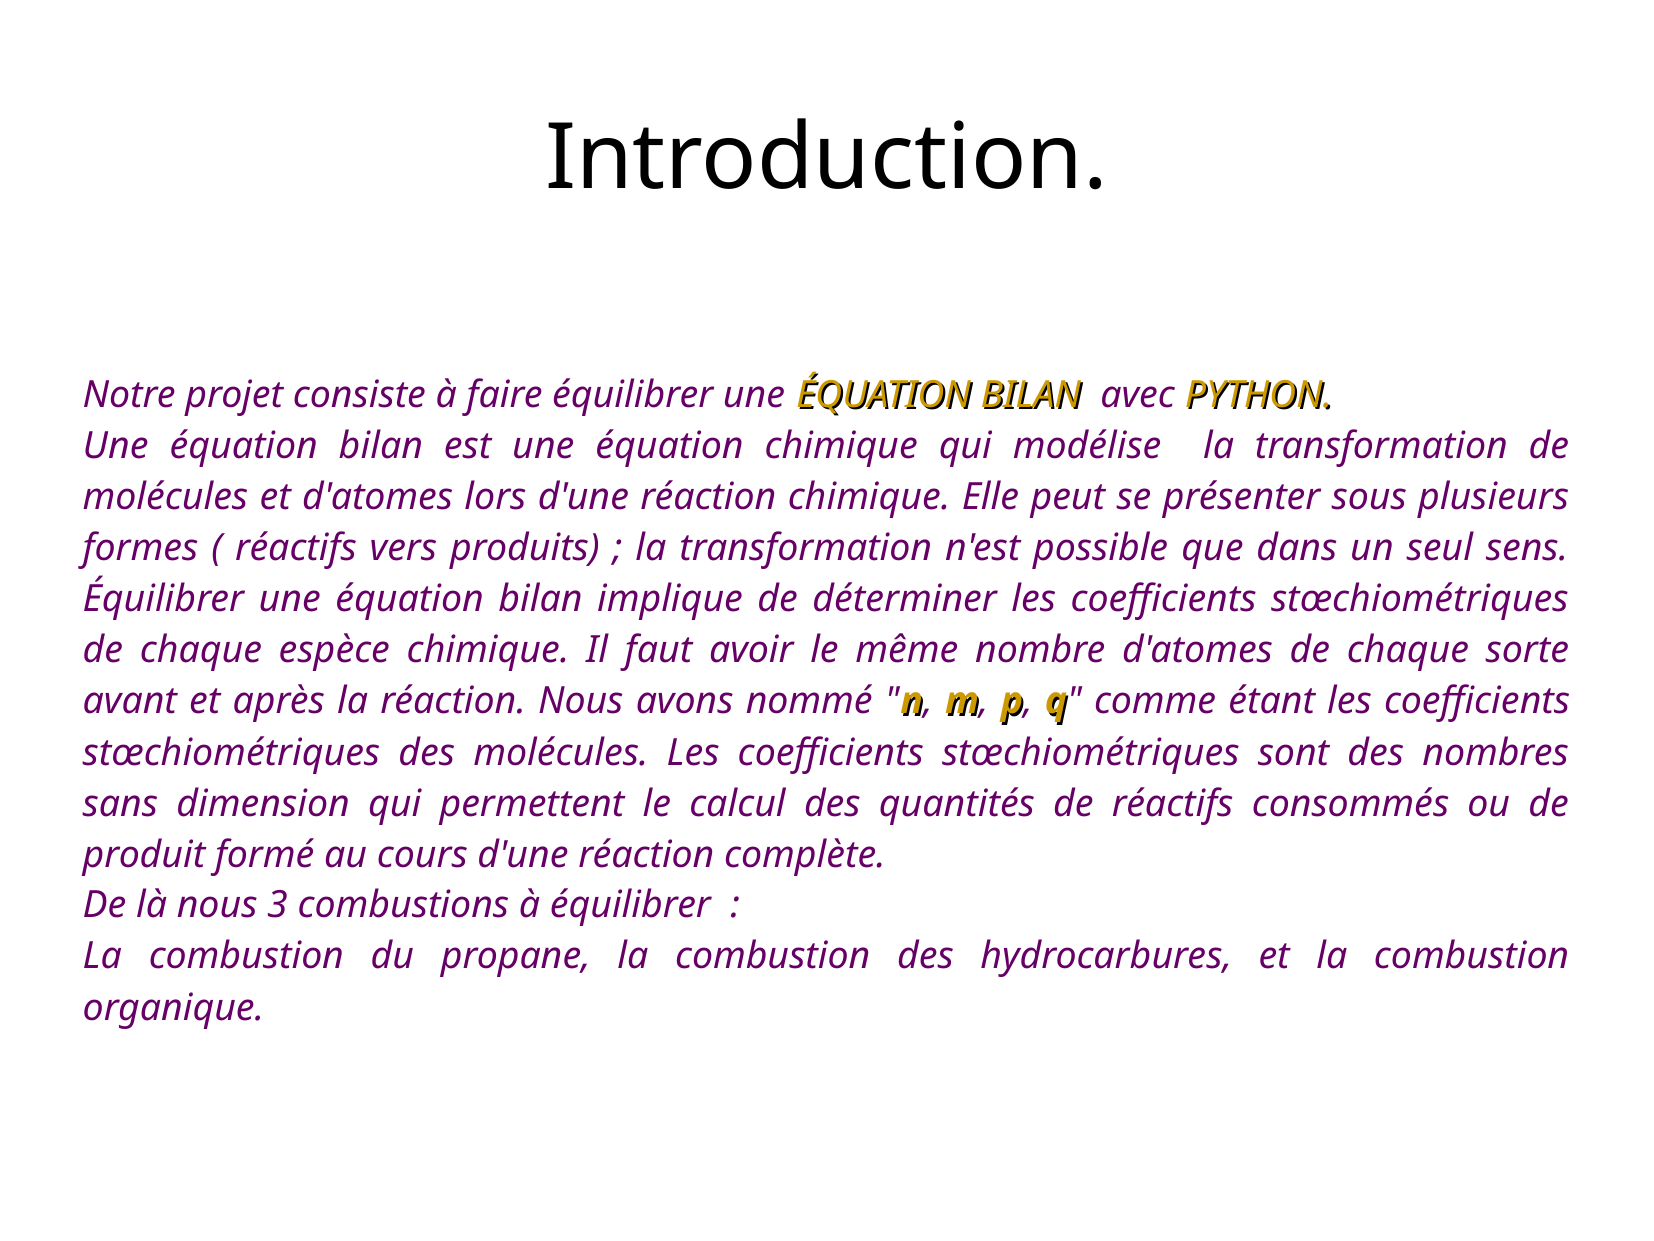

# Introduction.
Notre projet consiste à faire équilibrer une ÉQUATION BILAN avec PYTHON.
Une équation bilan est une équation chimique qui modélise la transformation de molécules et d'atomes lors d'une réaction chimique. Elle peut se présenter sous plusieurs formes ( réactifs vers produits) ; la transformation n'est possible que dans un seul sens. Équilibrer une équation bilan implique de déterminer les coefficients stœchiométriques de chaque espèce chimique. Il faut avoir le même nombre d'atomes de chaque sorte avant et après la réaction. Nous avons nommé "n, m, p, q" comme étant les coefficients stœchiométriques des molécules. Les coefficients stœchiométriques sont des nombres sans dimension qui permettent le calcul des quantités de réactifs consommés ou de produit formé au cours d'une réaction complète.
De là nous 3 combustions à équilibrer  :
La combustion du propane, la combustion des hydrocarbures, et la combustion organique.